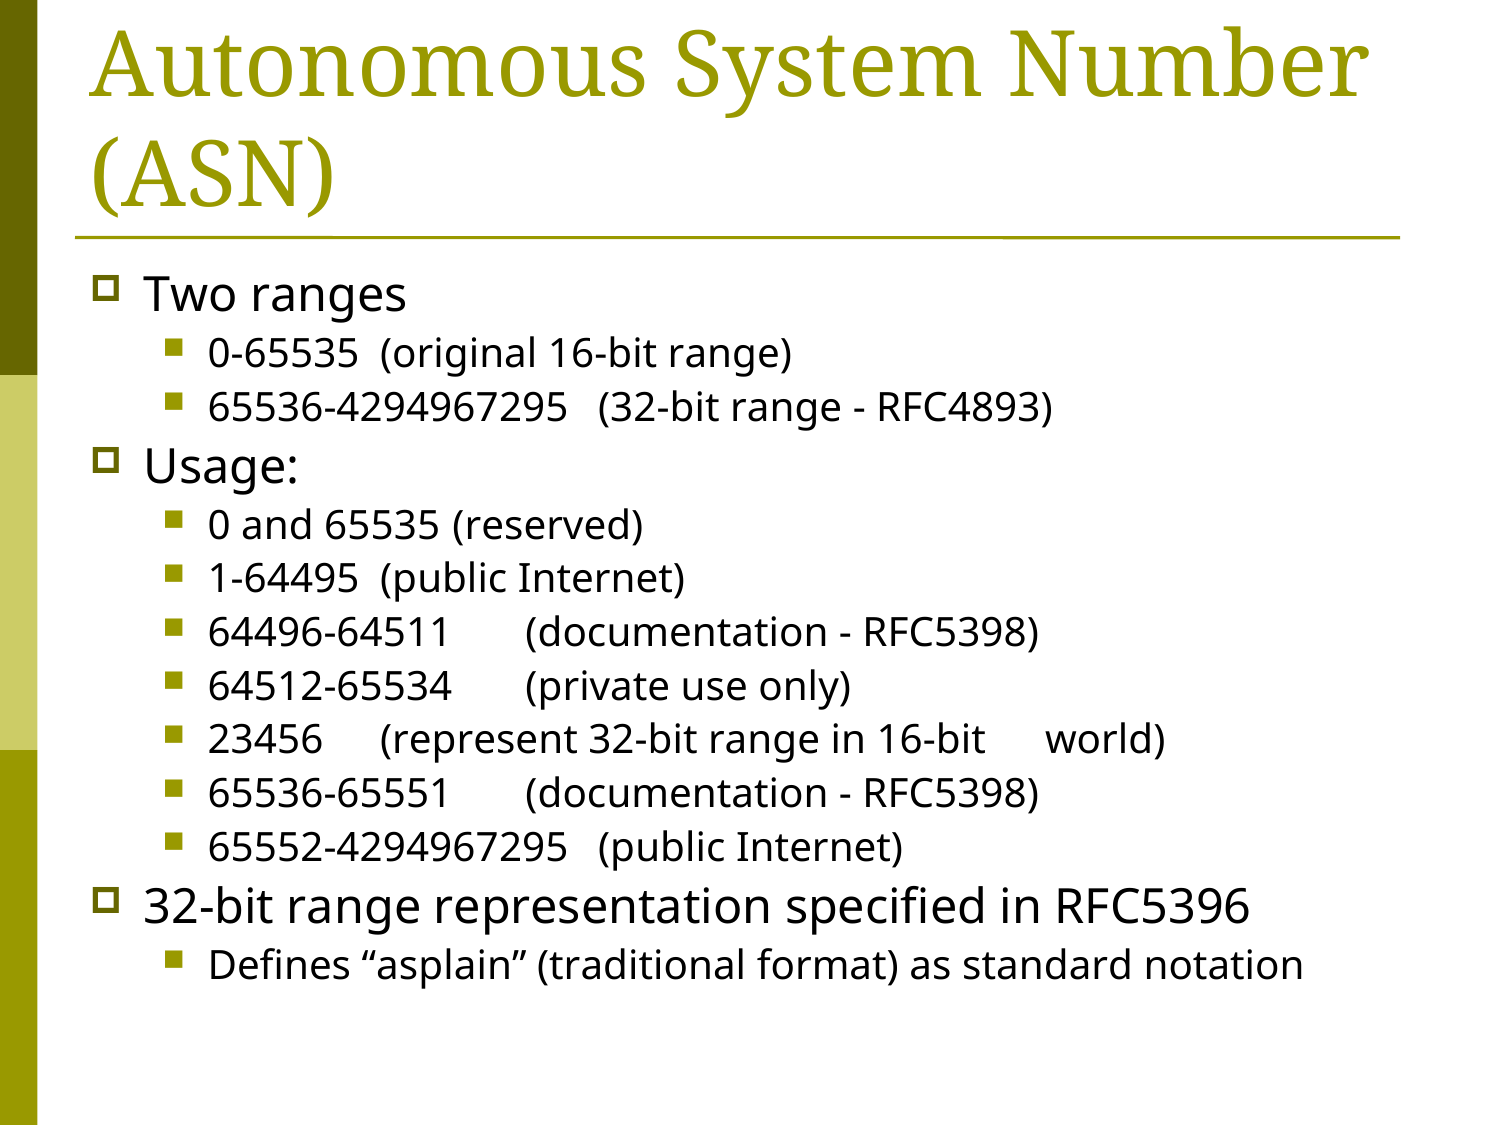

# Autonomous System Number (ASN)
Two ranges
0-65535			(original 16-bit range)
65536-4294967295	(32-bit range - RFC4893)
Usage:
0 and 65535		(reserved)
1-64495			(public Internet)
64496-64511		(documentation - RFC5398)
64512-65534		(private use only)
23456			(represent 32-bit range in 16-bit 				 world)
65536-65551		(documentation - RFC5398)
65552-4294967295	(public Internet)
32-bit range representation specified in RFC5396
Defines “asplain” (traditional format) as standard notation